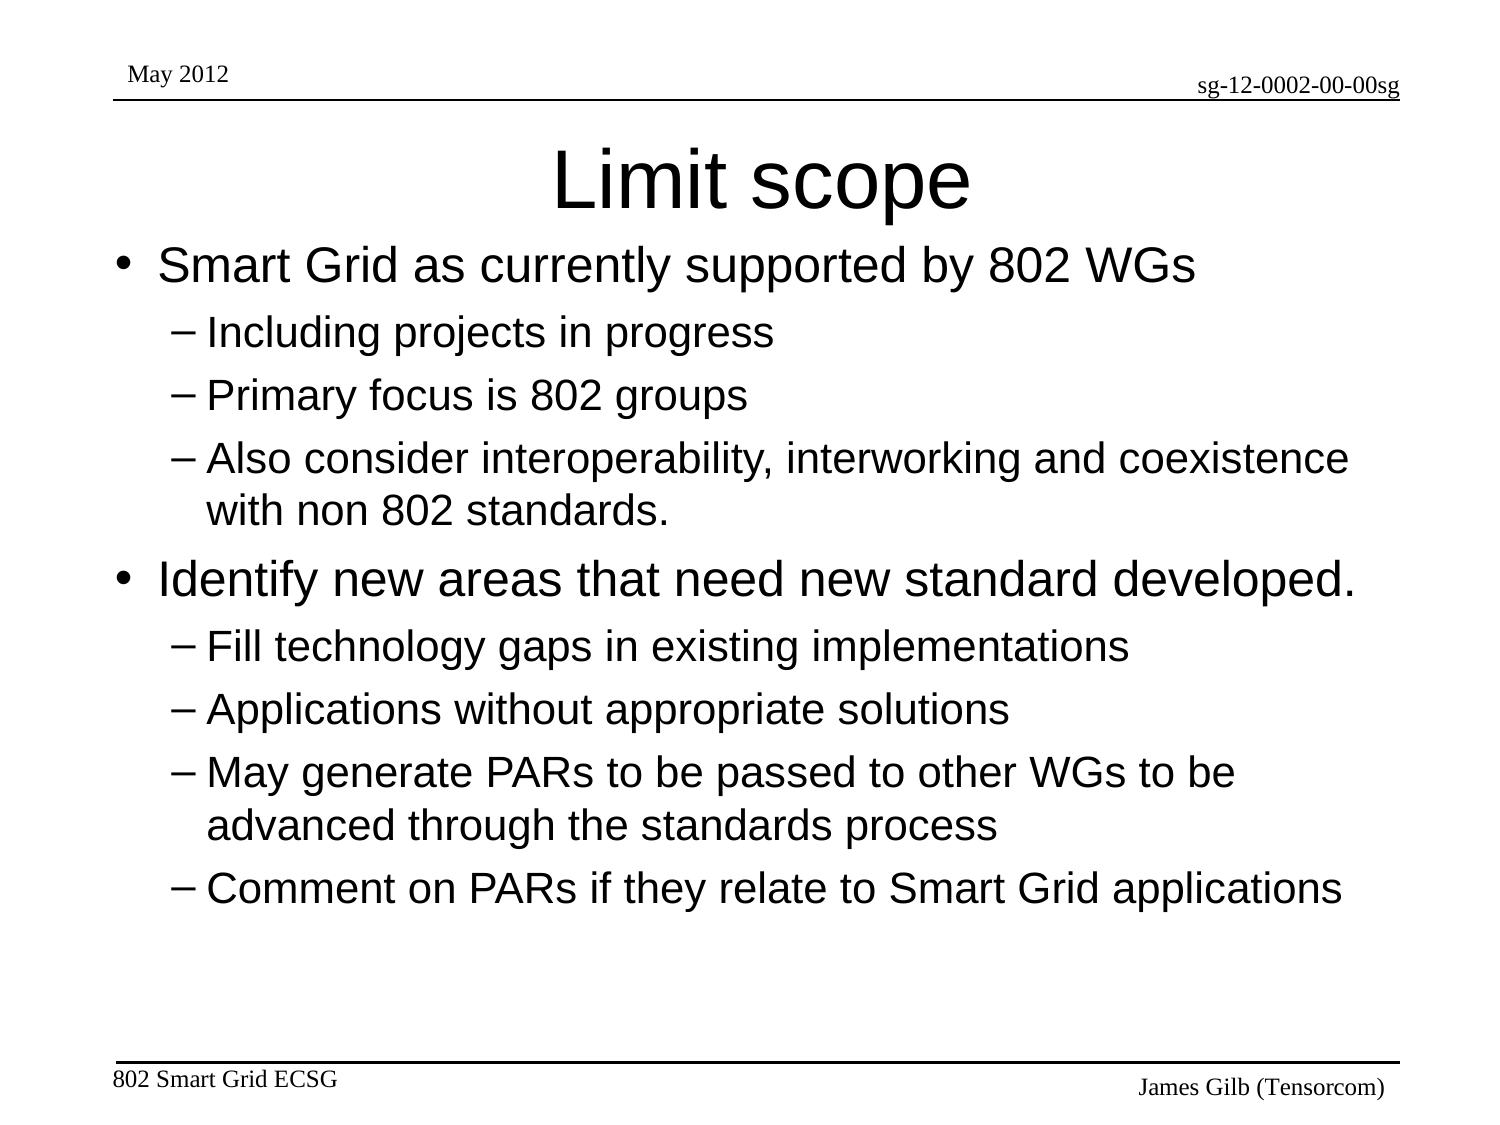

# Limit scope
Smart Grid as currently supported by 802 WGs
Including projects in progress
Primary focus is 802 groups
Also consider interoperability, interworking and coexistence with non 802 standards.
Identify new areas that need new standard developed.
Fill technology gaps in existing implementations
Applications without appropriate solutions
May generate PARs to be passed to other WGs to be advanced through the standards process
Comment on PARs if they relate to Smart Grid applications